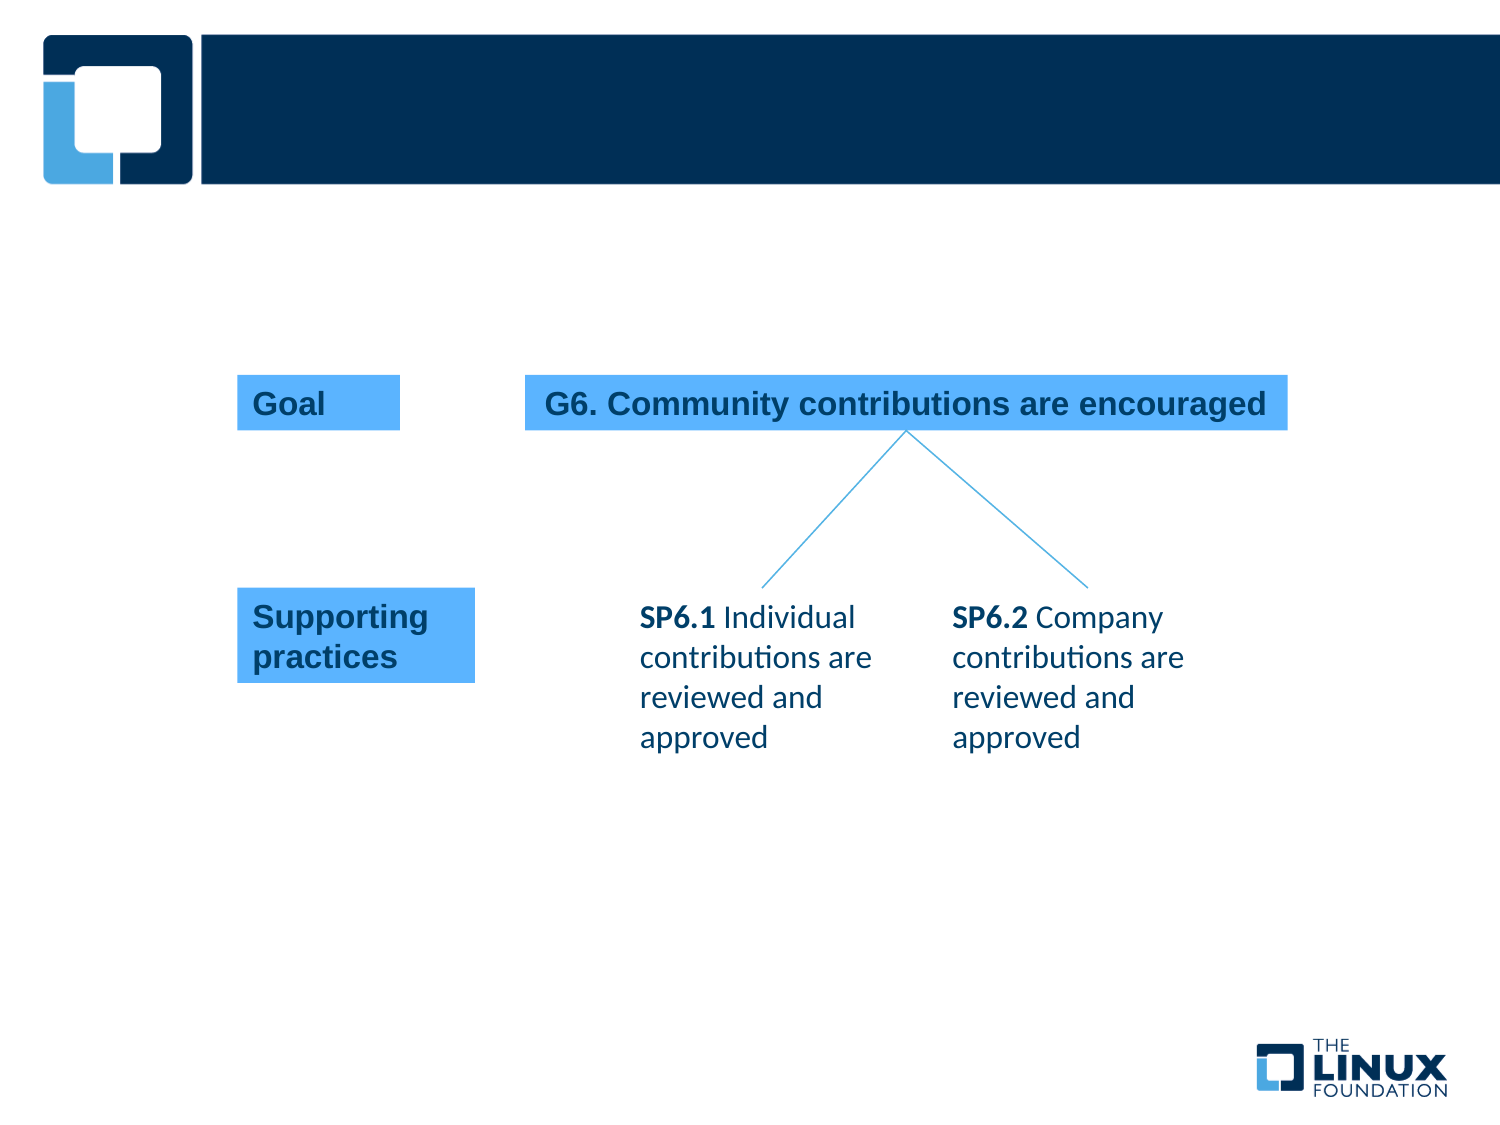

Goal
G6. Community contributions are encouraged
Supporting practices
SP6.1 Individual contributions are reviewed and approved
SP6.2 Company contributions are reviewed and approved